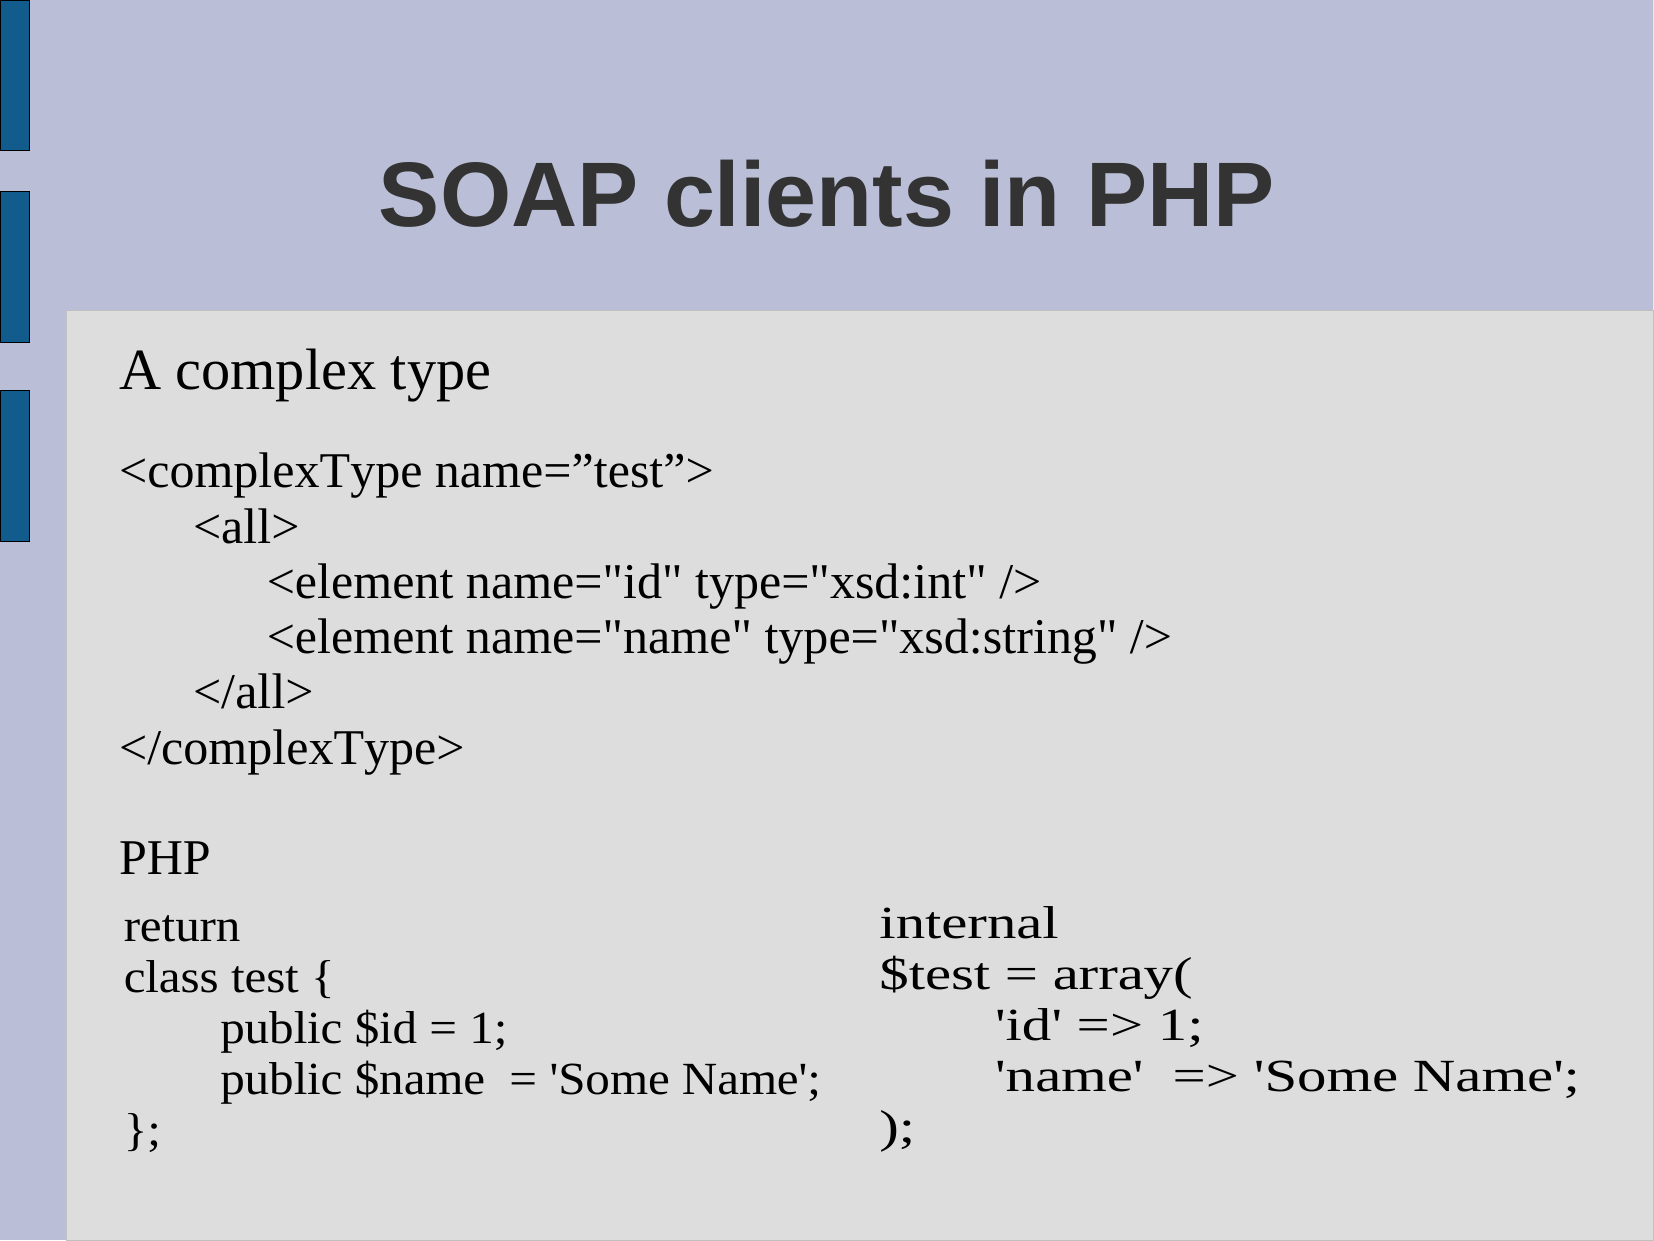

# SOAP clients in PHP
A complex type
<complexType name=”test”>
	<all>
		<element name="id" type="xsd:int" />
		<element name="name" type="xsd:string" />
	</all>
</complexType>
PHP
internal
$test = array(
	'id' => 1;
	'name' => 'Some Name';
);
return
class test {
	public $id = 1;
	public $name = 'Some Name';
};